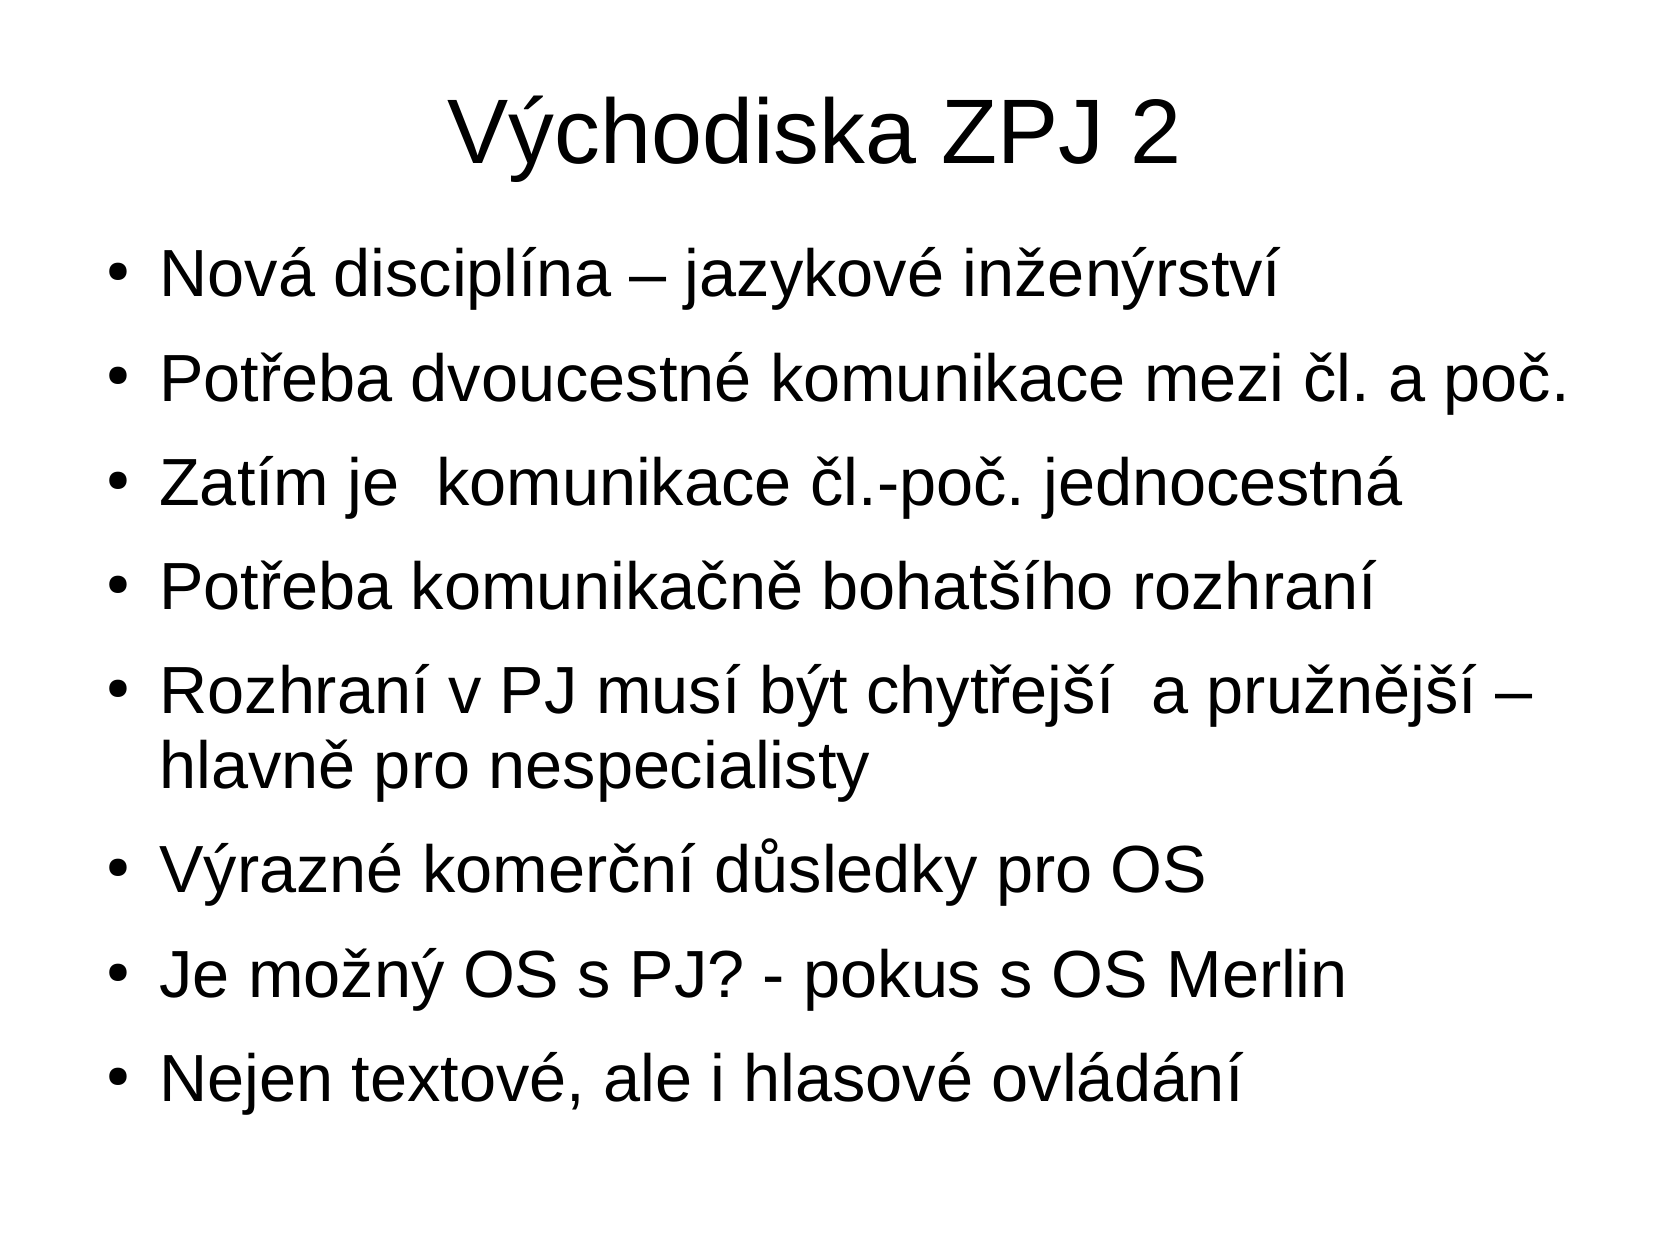

# Východiska ZPJ 2
Nová disciplína – jazykové inženýrství
Potřeba dvoucestné komunikace mezi čl. a poč.
Zatím je komunikace čl.-poč. jednocestná
Potřeba komunikačně bohatšího rozhraní
Rozhraní v PJ musí být chytřejší a pružnější – hlavně pro nespecialisty
Výrazné komerční důsledky pro OS
Je možný OS s PJ? - pokus s OS Merlin
Nejen textové, ale i hlasové ovládání